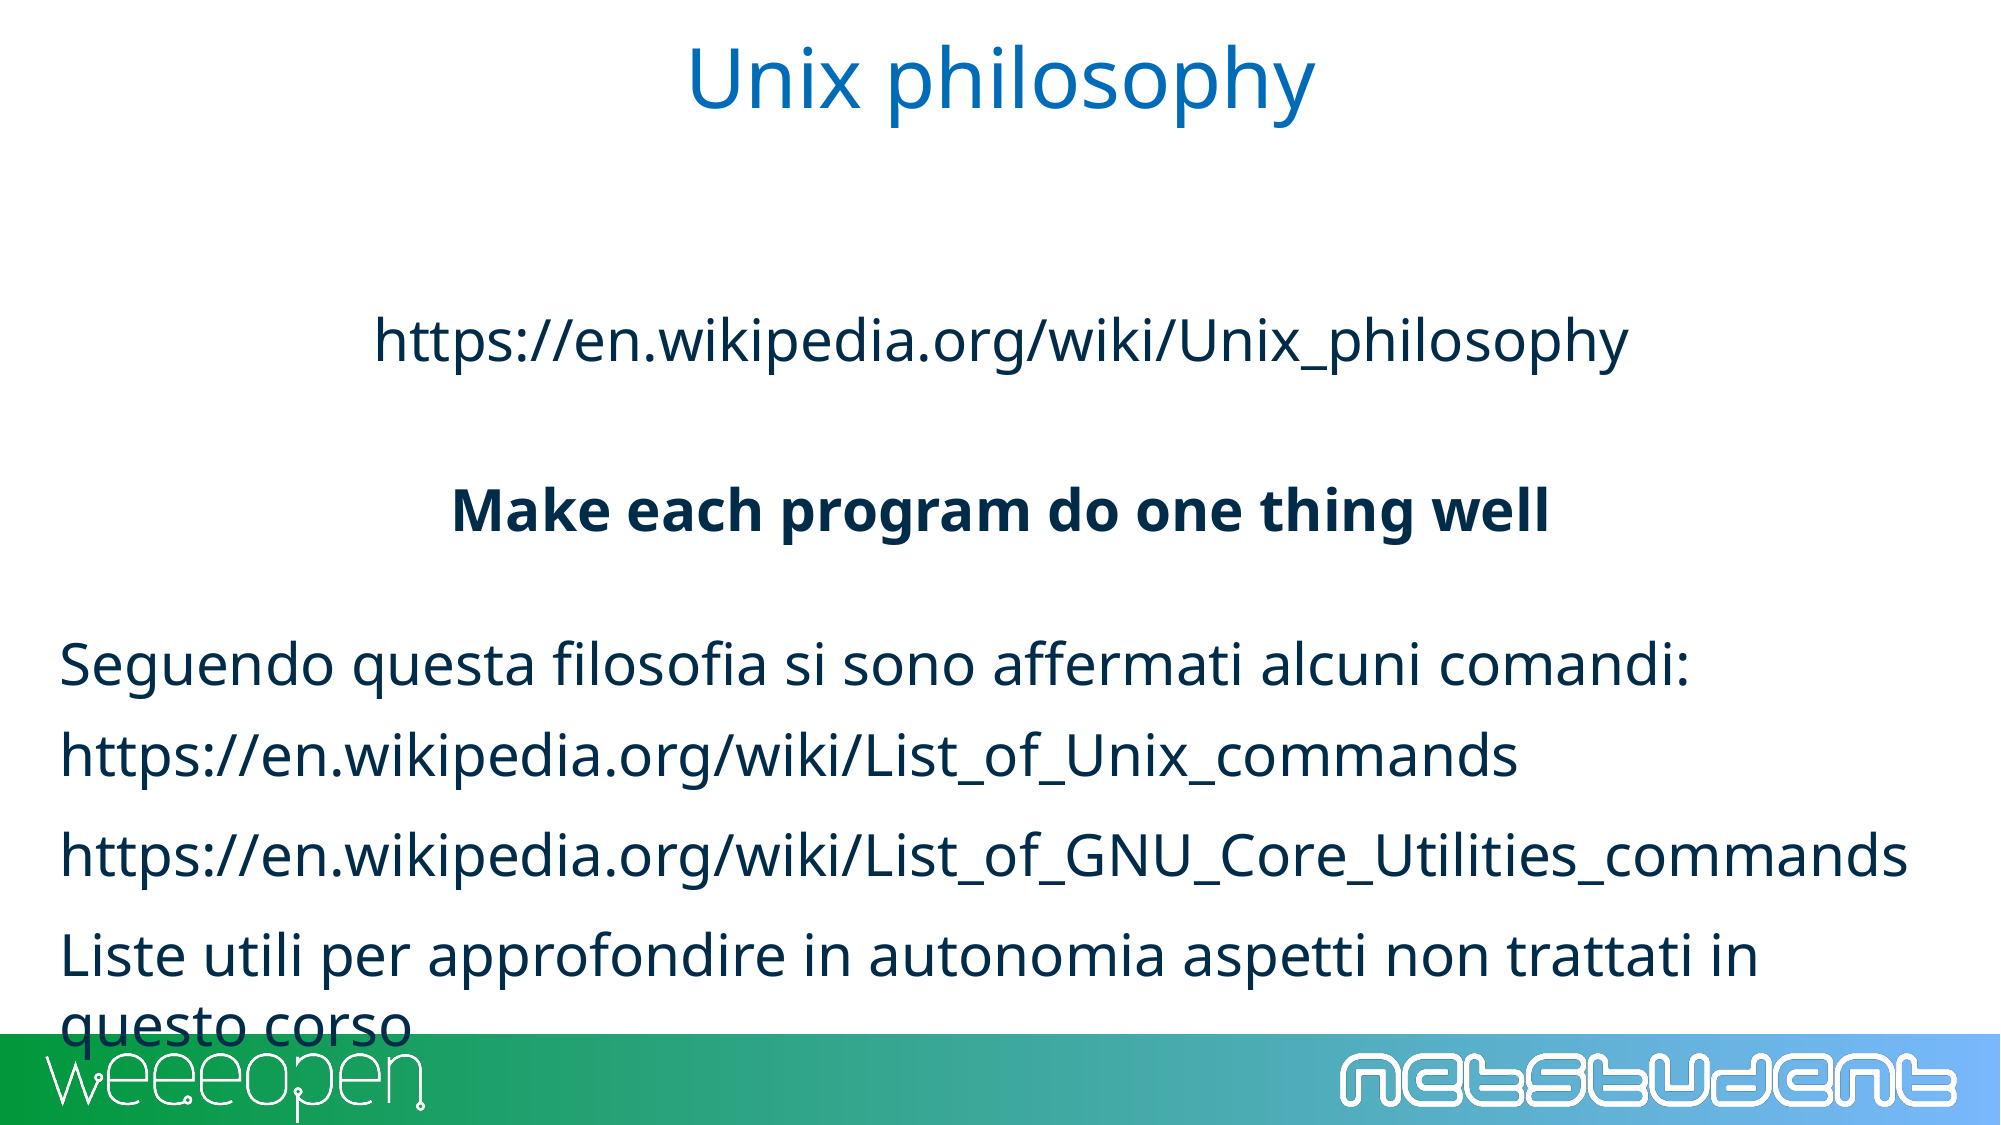

# Unix philosophy
https://en.wikipedia.org/wiki/Unix_philosophy
Make each program do one thing well
Seguendo questa filosofia si sono affermati alcuni comandi:
https://en.wikipedia.org/wiki/List_of_Unix_commands
https://en.wikipedia.org/wiki/List_of_GNU_Core_Utilities_commands
Liste utili per approfondire in autonomia aspetti non trattati in questo corso